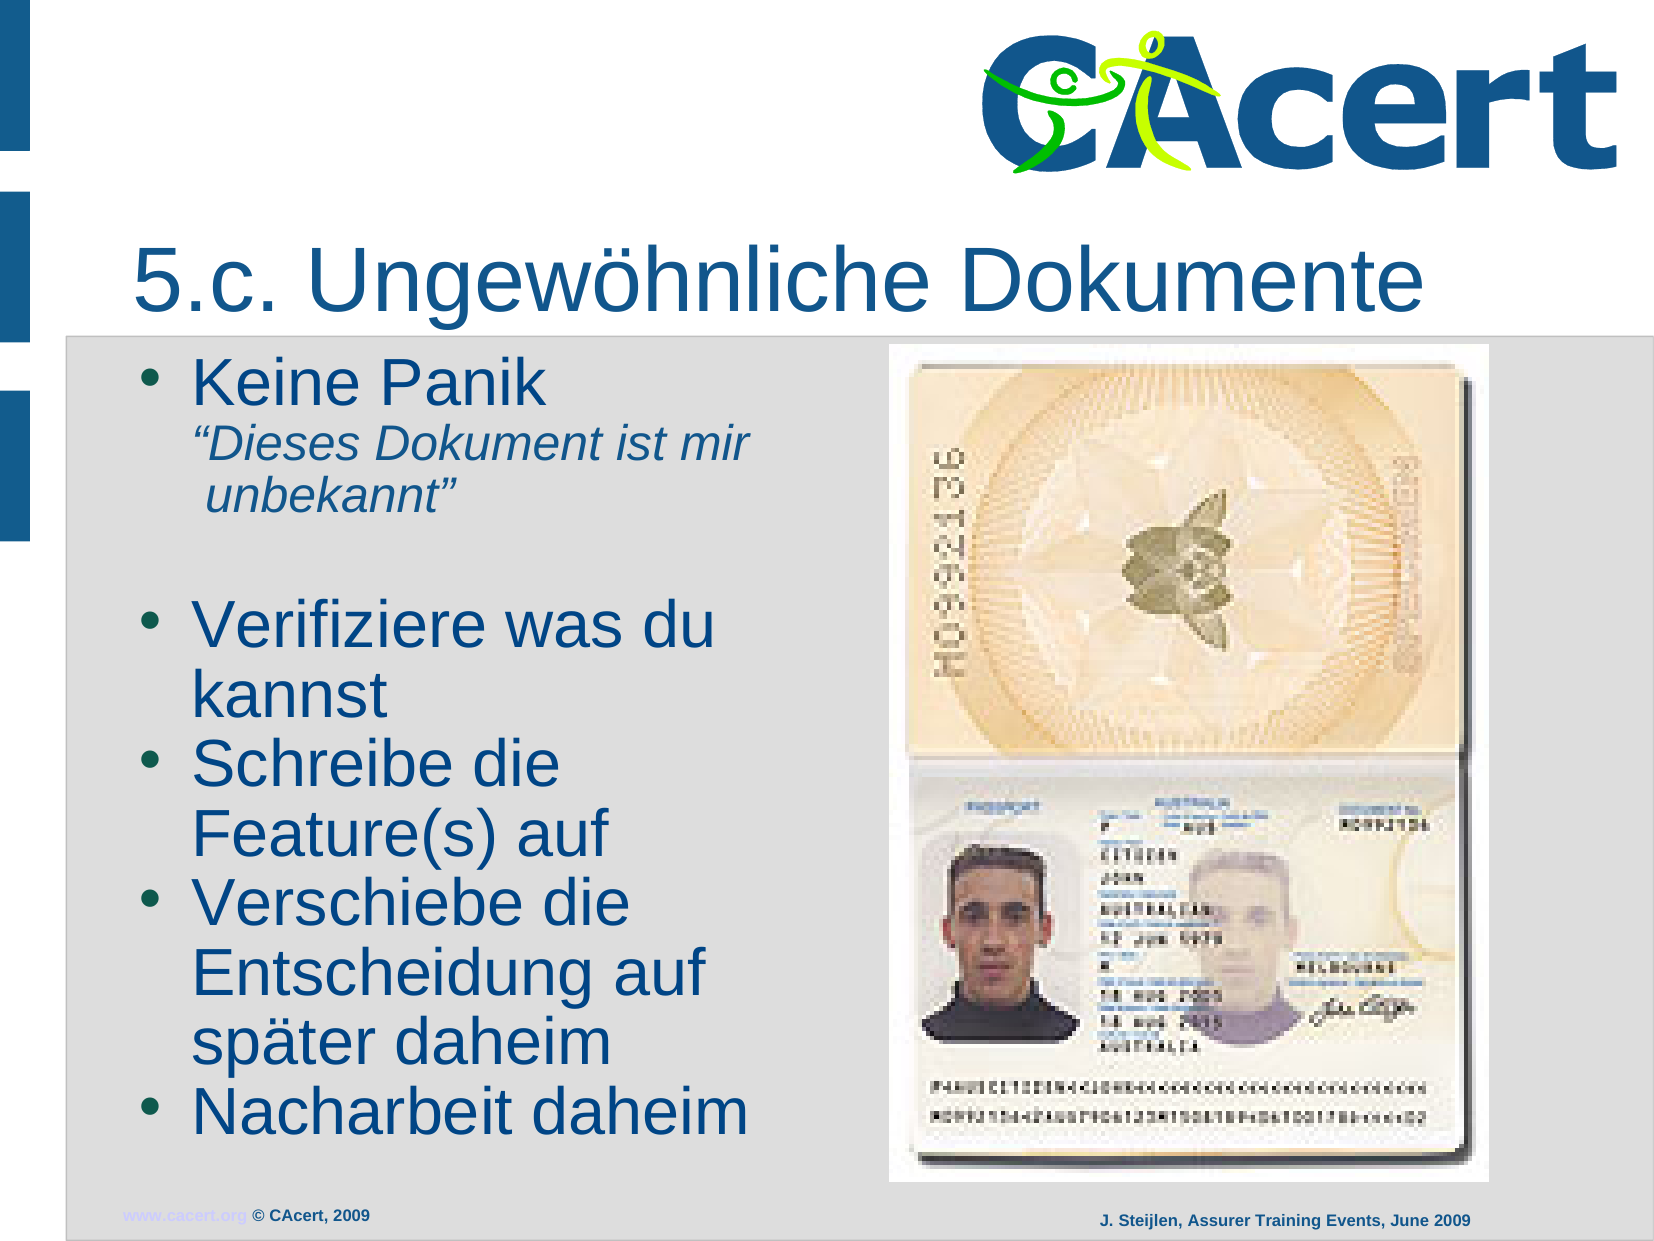

5.c. Ungewöhnliche Dokumente
# Keine Panik “Dieses Dokument ist mir unbekannt”
Verifiziere was du kannst
Schreibe die Feature(s) auf
Verschiebe die Entscheidung auf später daheim
Nacharbeit daheim